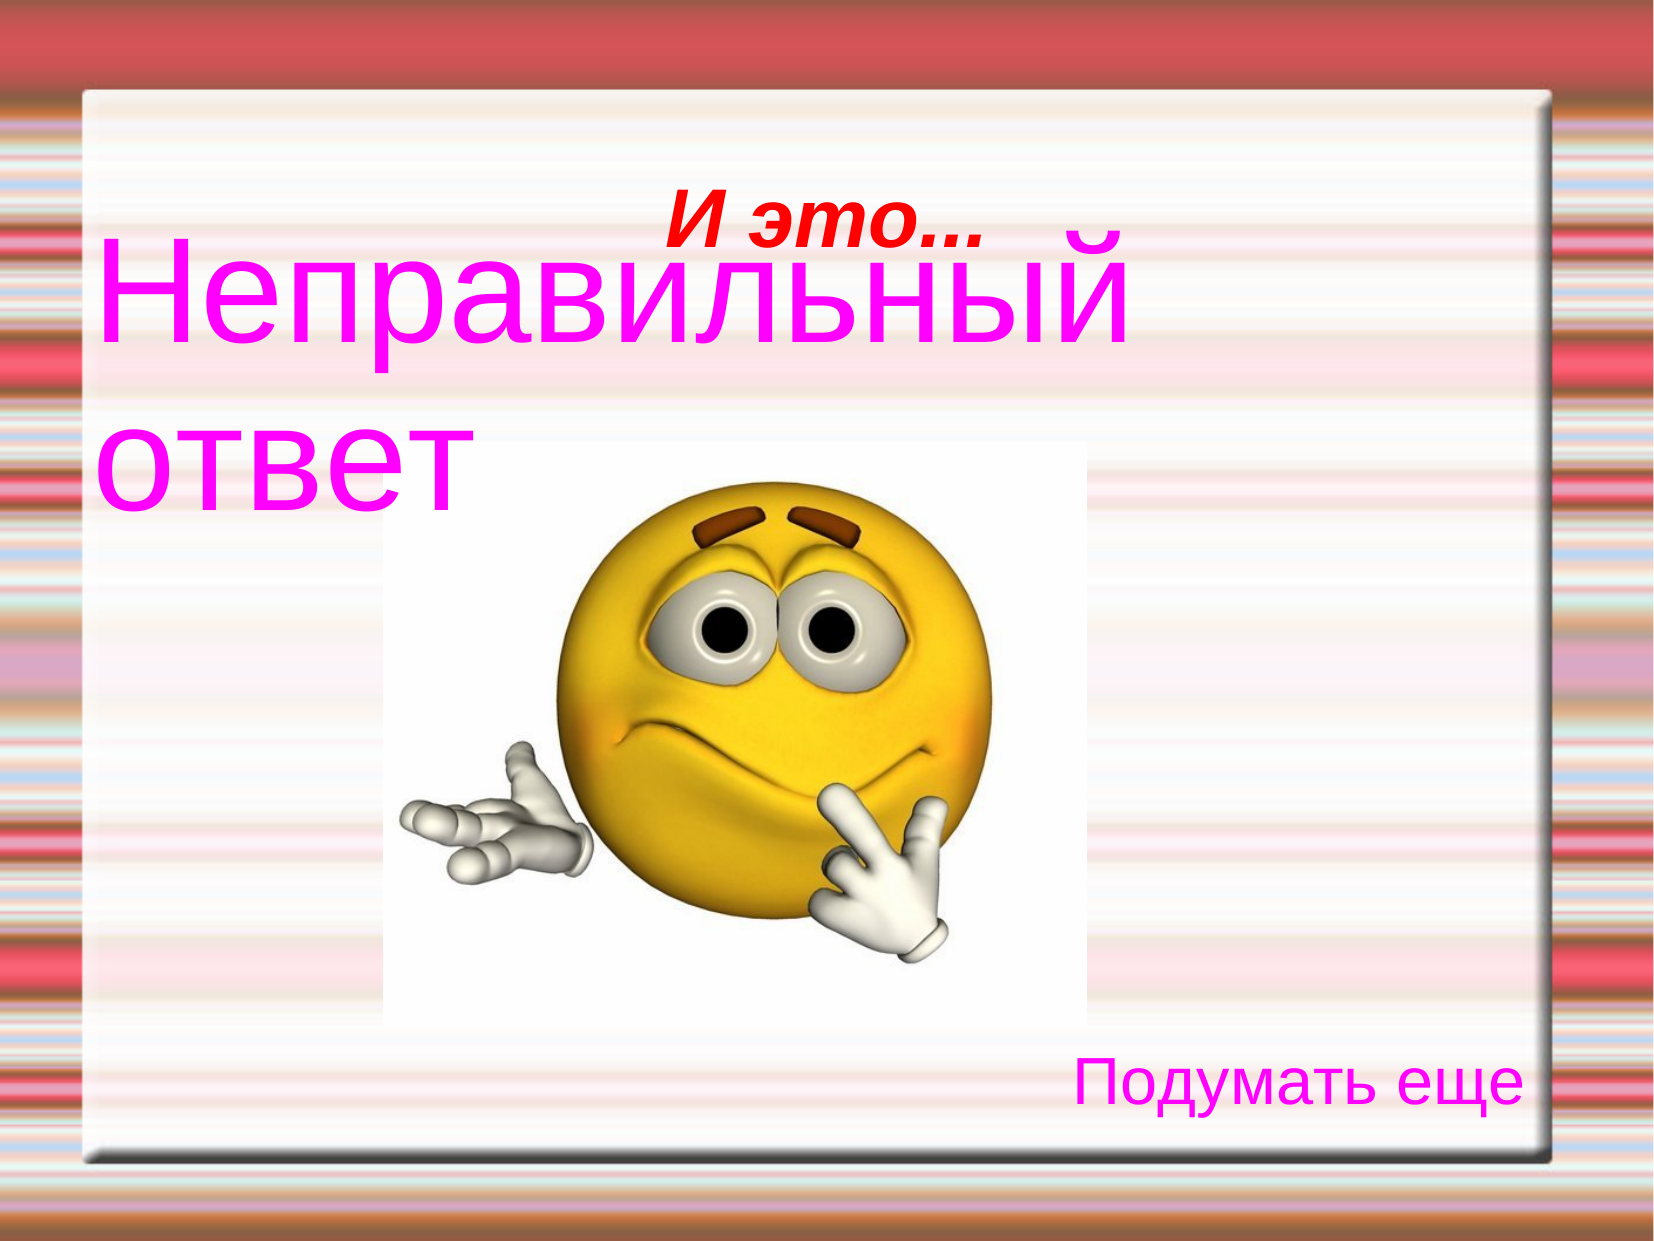

# И это...
Неправильный ответ
 Подумать еще